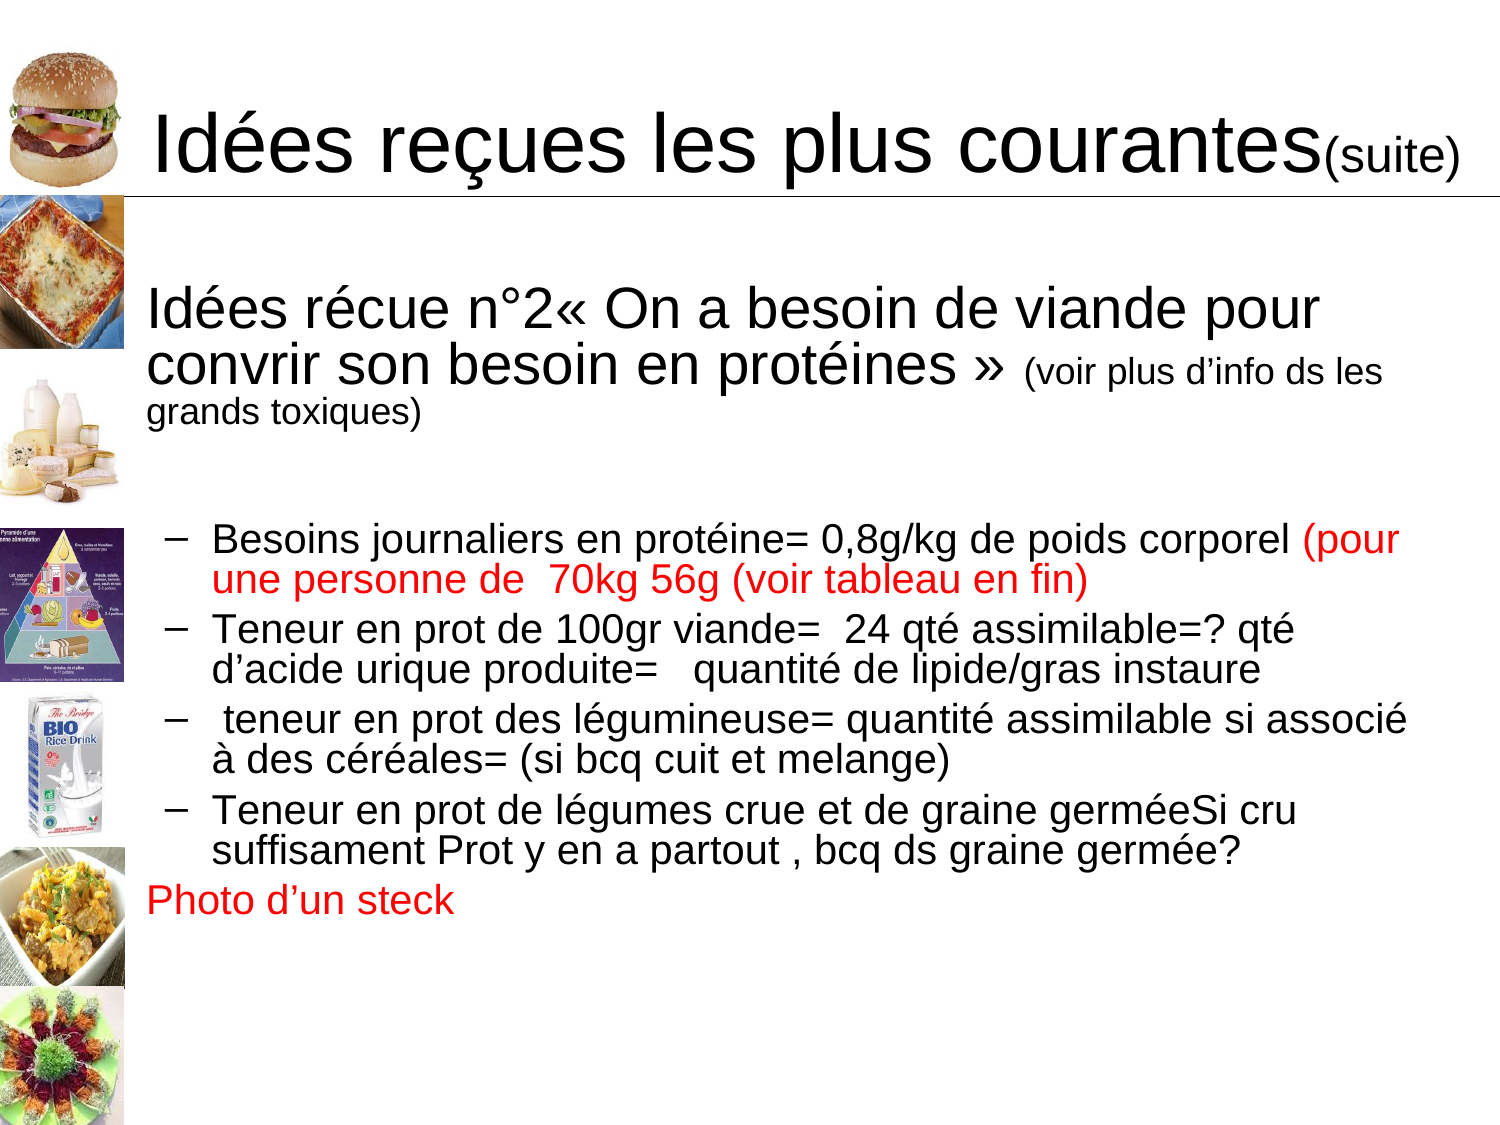

# Idées reçues les plus courantes(suite)
Idées récue n°2« On a besoin de viande pour convrir son besoin en protéines » (voir plus d’info ds les grands toxiques)
Besoins journaliers en protéine= 0,8g/kg de poids corporel (pour une personne de 70kg 56g (voir tableau en fin)
Teneur en prot de 100gr viande= 24 qté assimilable=? qté d’acide urique produite= quantité de lipide/gras instaure
 teneur en prot des légumineuse= quantité assimilable si associé à des céréales= (si bcq cuit et melange)
Teneur en prot de légumes crue et de graine germéeSi cru suffisament Prot y en a partout , bcq ds graine germée?
Photo d’un steck